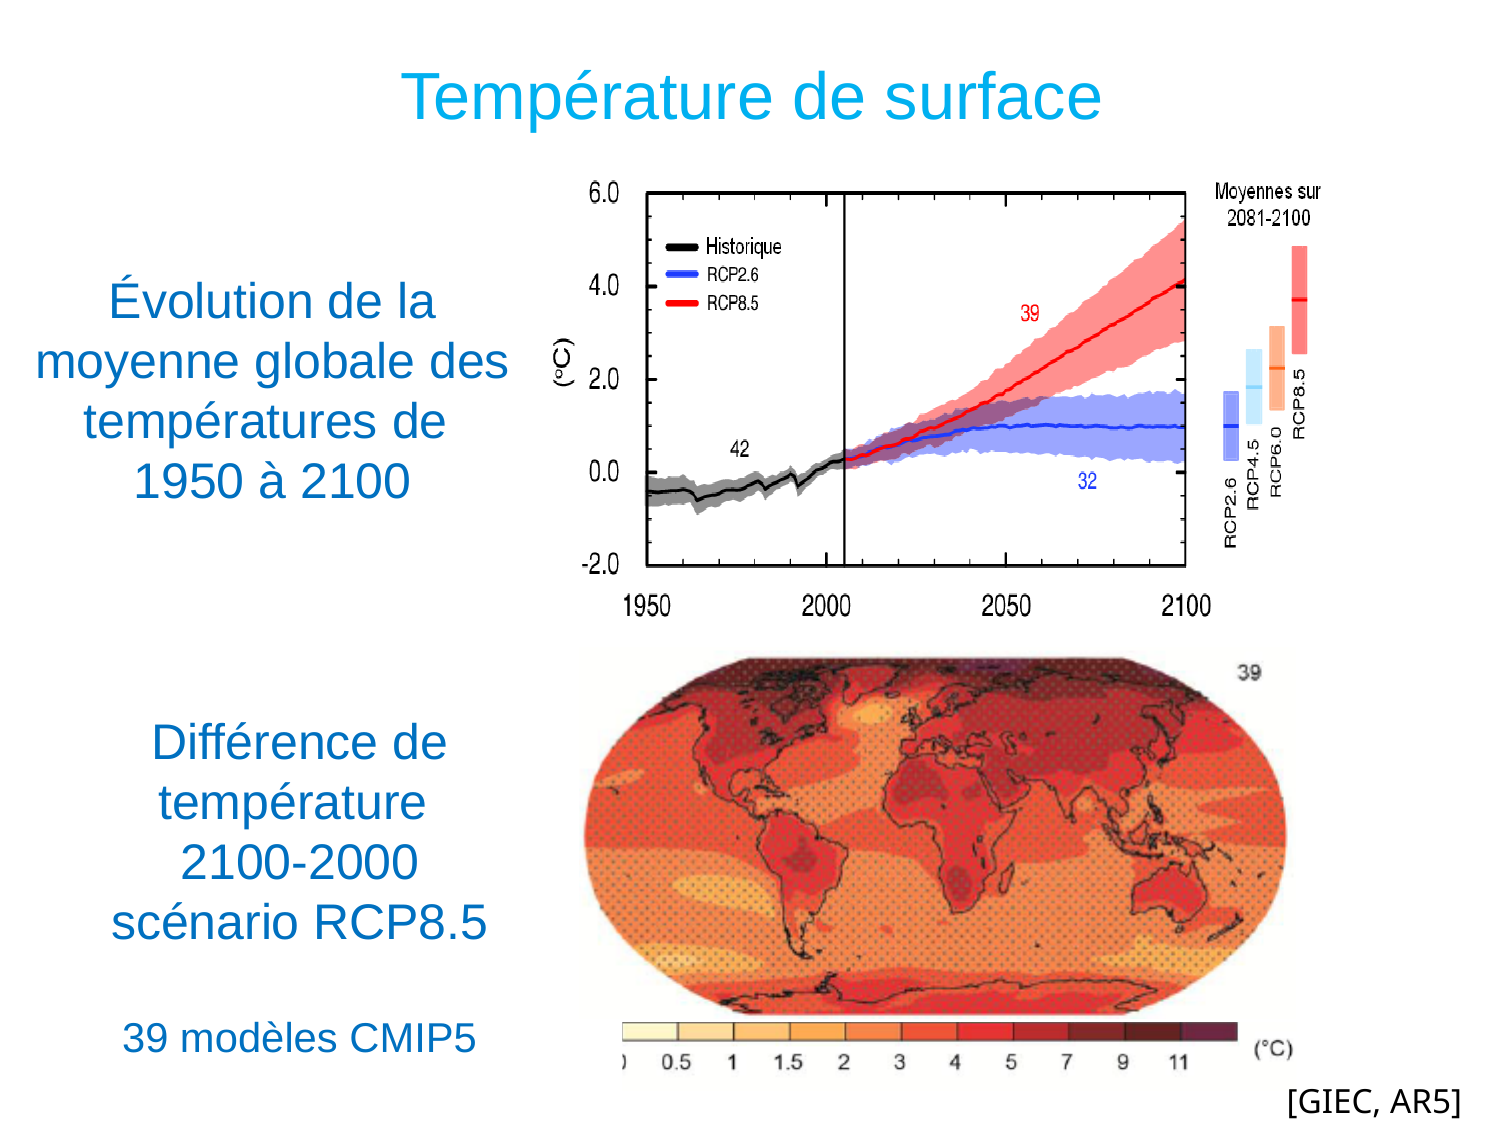

Température de surface
Évolution de la moyenne globale des températures de
1950 à 2100
Différence de température
2100-2000
scénario RCP8.5
39 modèles CMIP5
[GIEC, AR5]